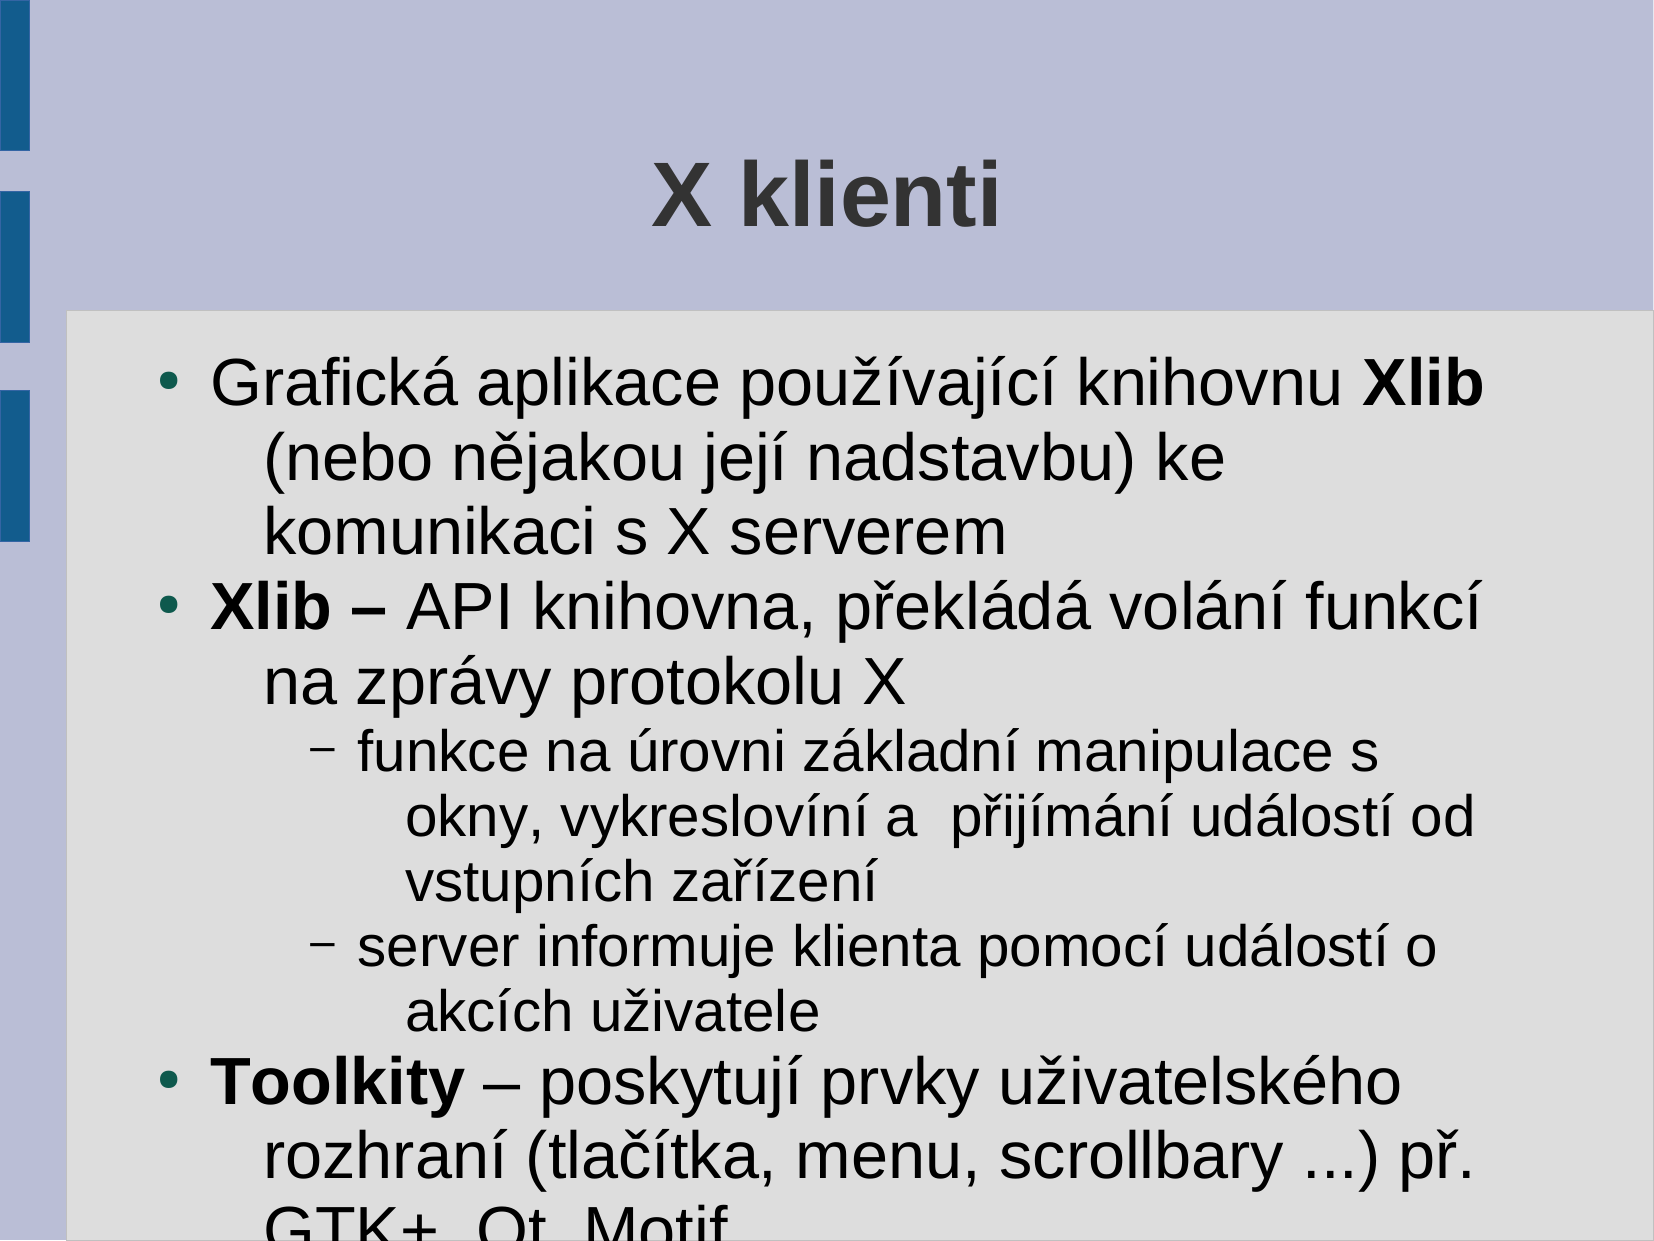

# X klienti
Grafická aplikace používající knihovnu Xlib (nebo nějakou její nadstavbu) ke komunikaci s X serverem
Xlib – API knihovna, překládá volání funkcí na zprávy protokolu X
funkce na úrovni základní manipulace s okny, vykreslovíní a přijímání událostí od vstupních zařízení
server informuje klienta pomocí událostí o akcích uživatele
Toolkity – poskytují prvky uživatelského rozhraní (tlačítka, menu, scrollbary ...) př. GTK+, Qt, Motif ...